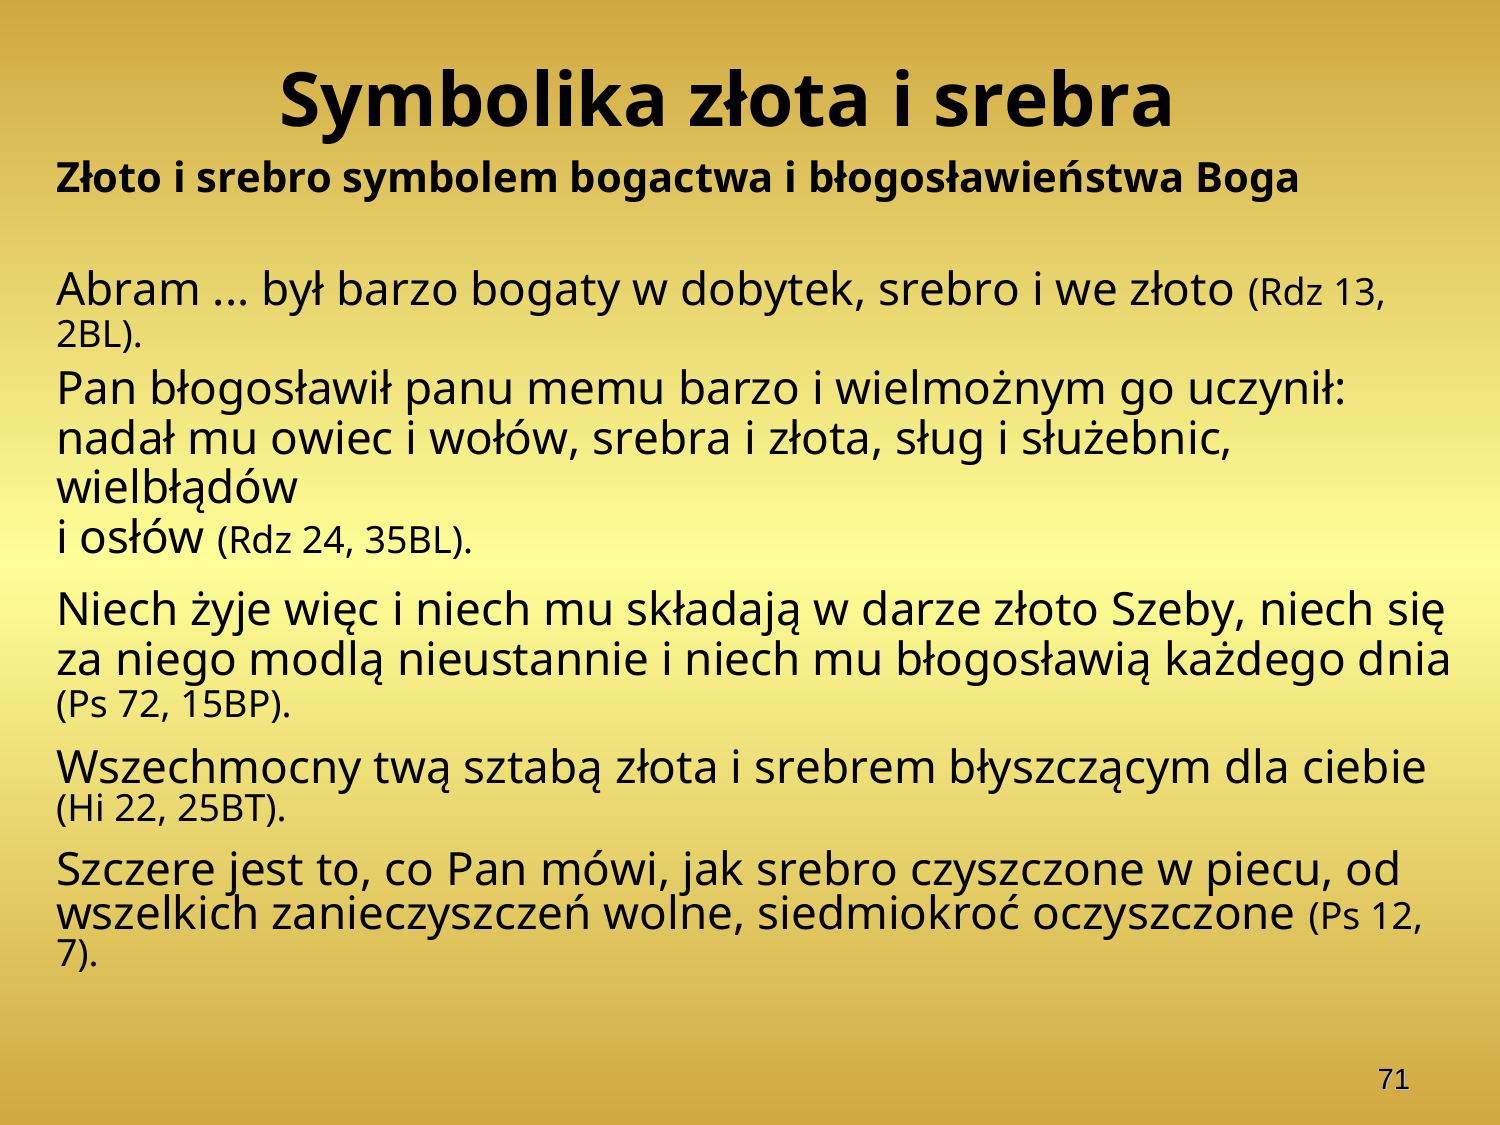

# Symbolika złota i srebra
Złoto i srebro symbolem bogactwa i błogosławieństwa Boga
Abram ... był barzo bogaty w dobytek, srebro i we złoto (Rdz 13, 2BL).
Pan błogosławił panu memu barzo i wielmożnym go uczynił: nadał mu owiec i wołów, srebra i złota, sług i służebnic, wielbłądów
i osłów (Rdz 24, 35BL).
Niech żyje więc i niech mu składają w darze złoto Szeby, niech się za niego modlą nieustannie i niech mu błogosławią każdego dnia (Ps 72, 15BP).
Wszechmocny twą sztabą złota i srebrem błyszczącym dla ciebie (Hi 22, 25BT).
Szczere jest to, co Pan mówi, jak srebro czyszczone w piecu, od wszelkich zanieczyszczeń wolne, siedmiokroć oczyszczone (Ps 12, 7).